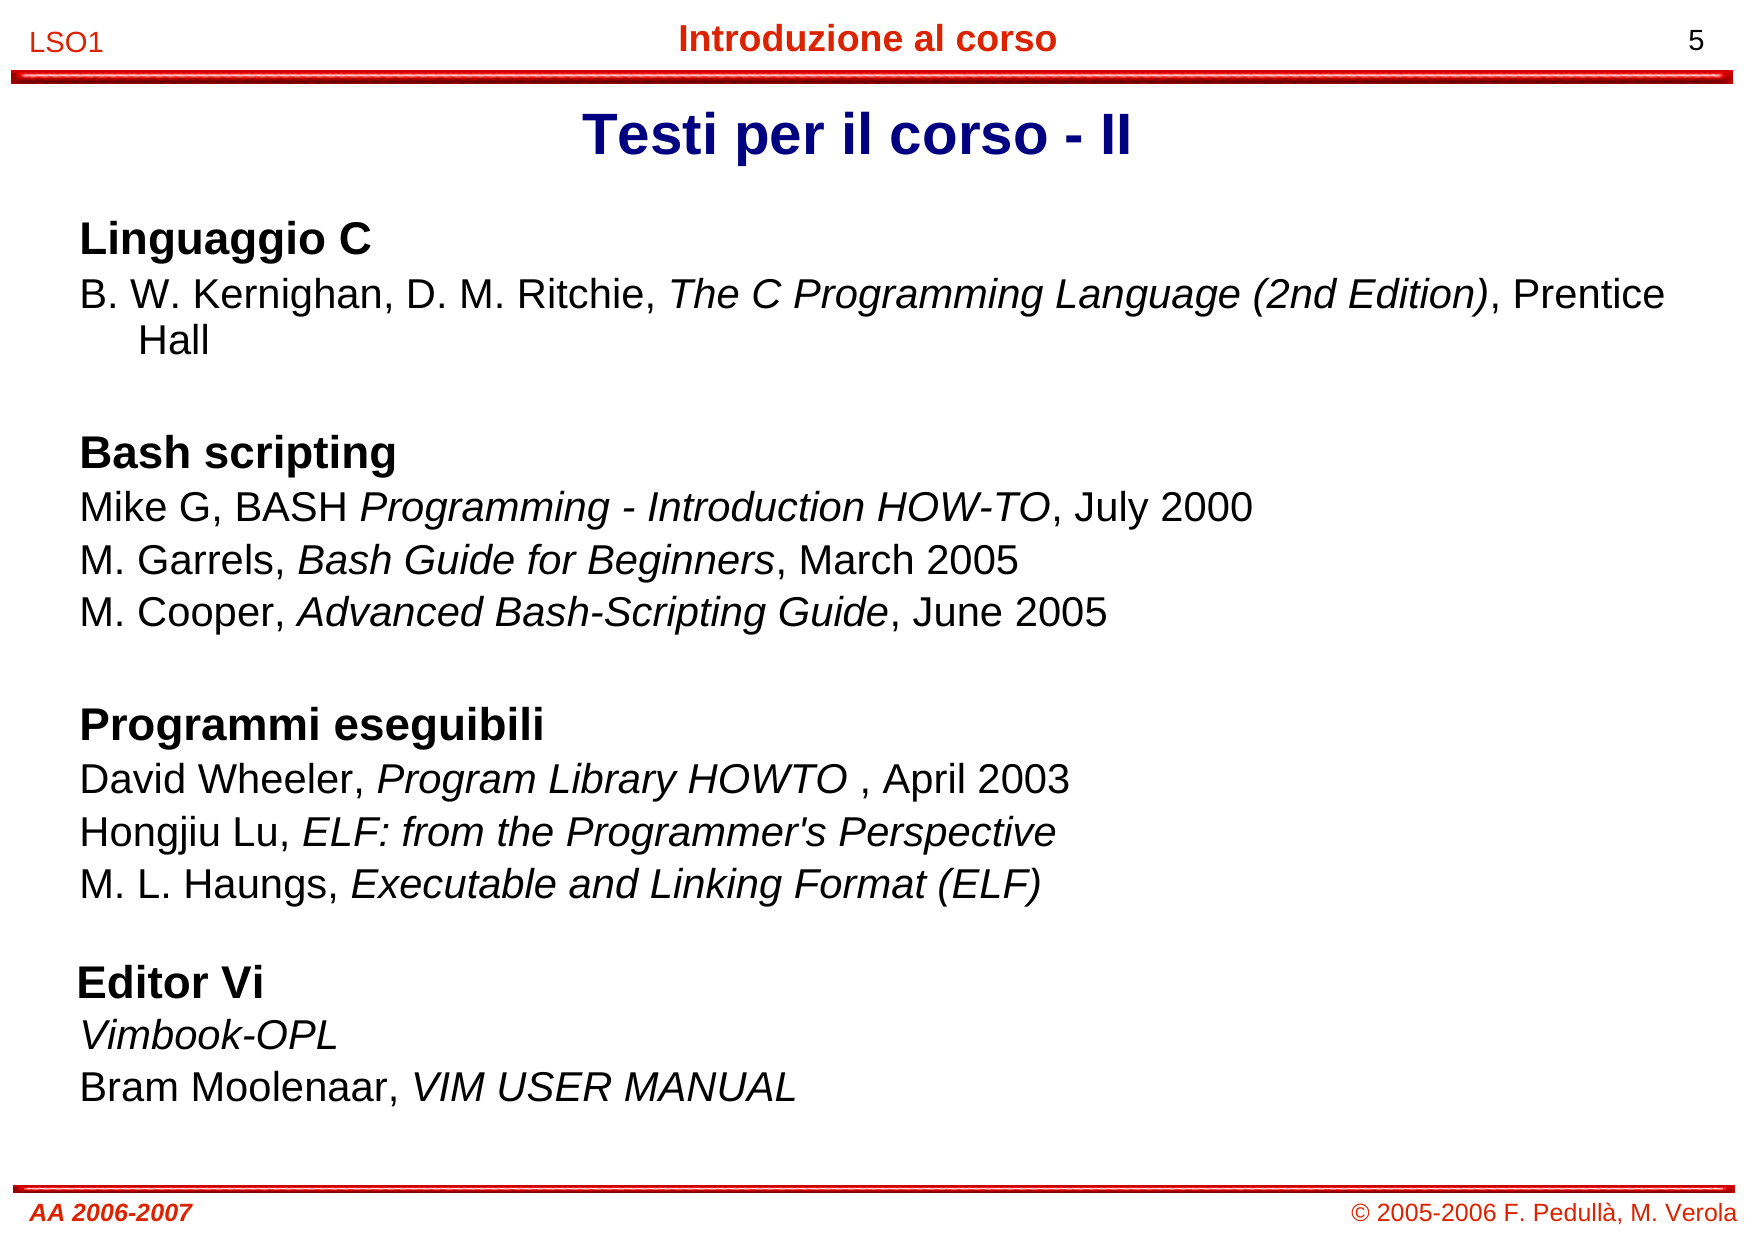

Testi per il corso - II
# Linguaggio C
B. W. Kernighan, D. M. Ritchie, The C Programming Language (2nd Edition), Prentice Hall
Bash scripting
Mike G, BASH Programming - Introduction HOW-TO, July 2000
M. Garrels, Bash Guide for Beginners, March 2005
M. Cooper, Advanced Bash-Scripting Guide, June 2005
Programmi eseguibili
David Wheeler, Program Library HOWTO , April 2003
Hongjiu Lu, ELF: from the Programmer's Perspective
M. L. Haungs, Executable and Linking Format (ELF)
Editor Vi
Vimbook-OPL
Bram Moolenaar, VIM USER MANUAL